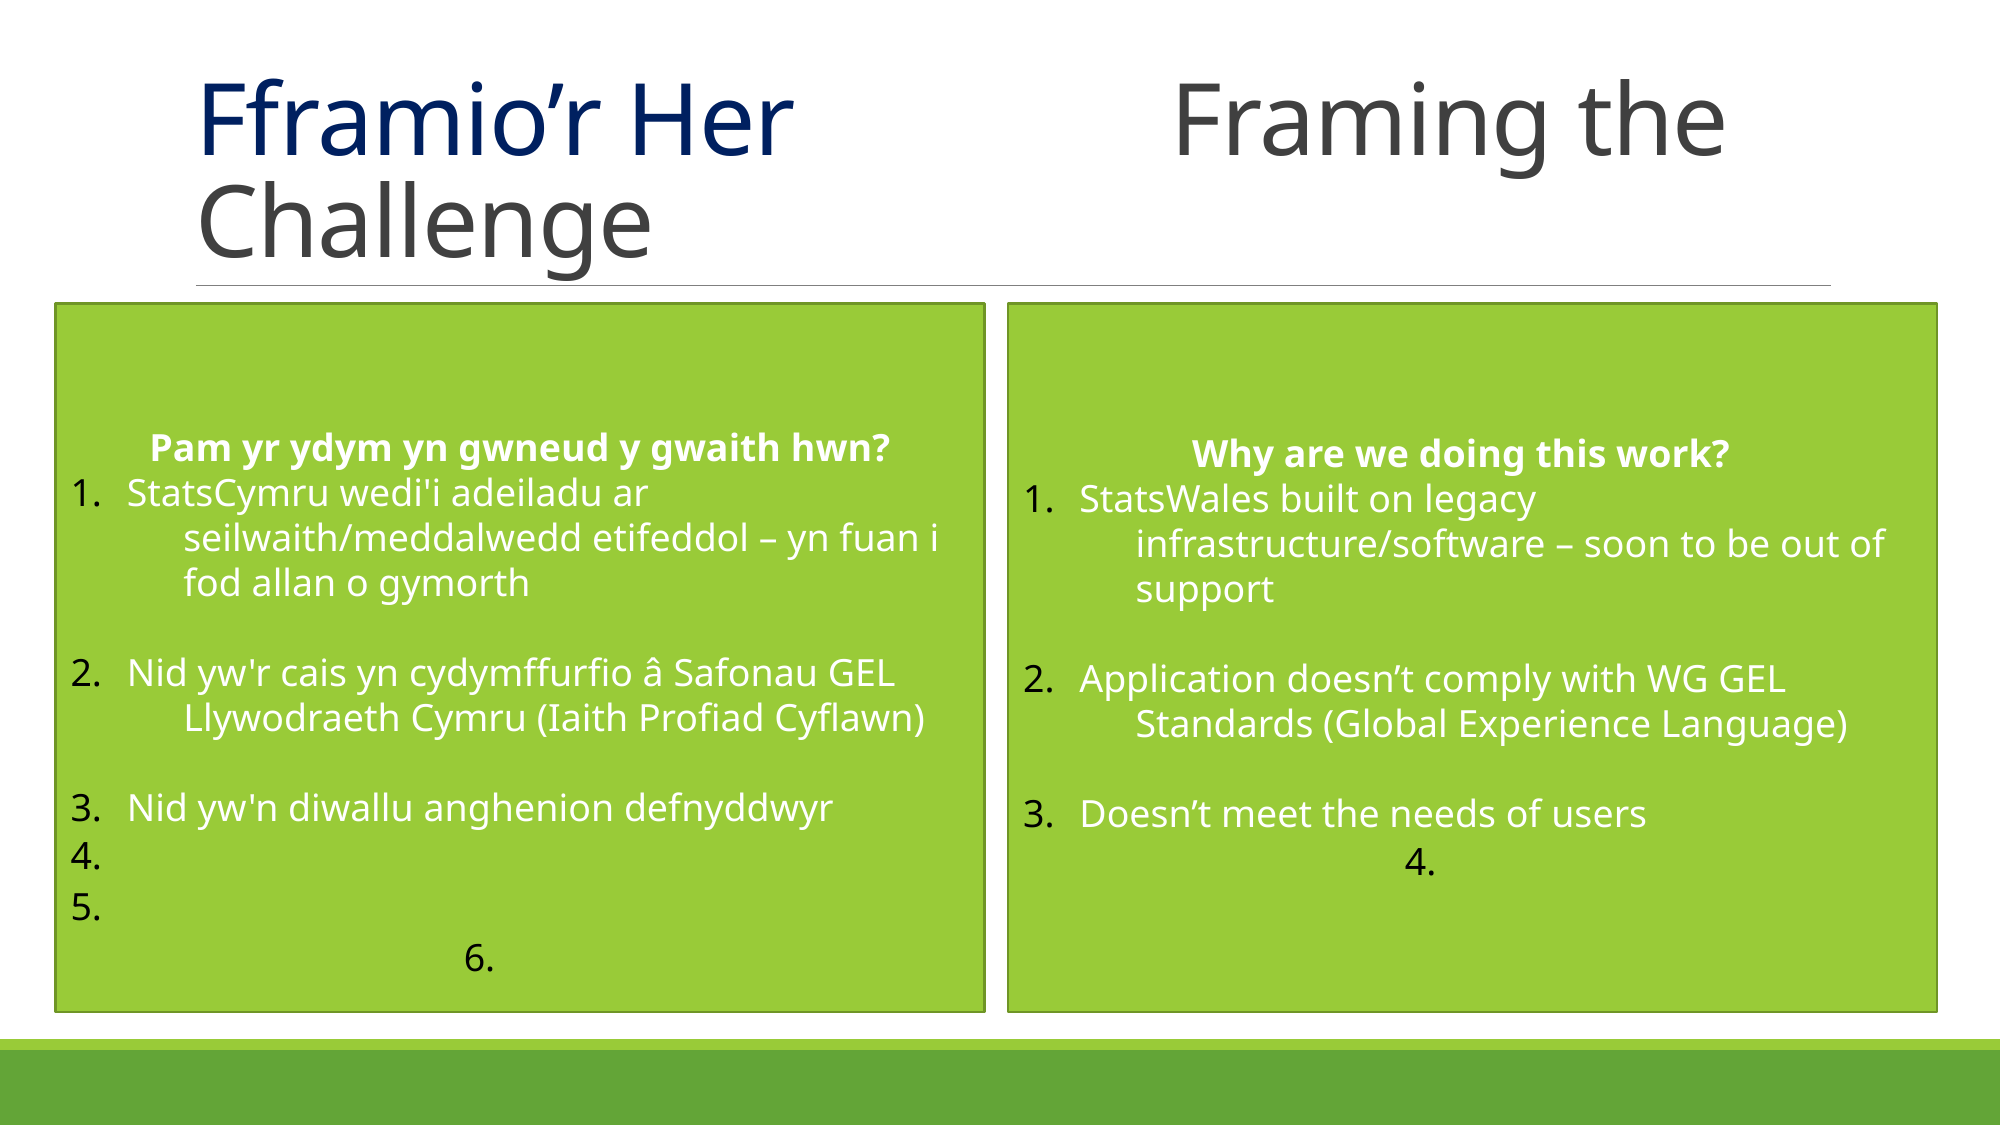

# Fframio’r Her Framing the Challenge
Pam yr ydym yn gwneud y gwaith hwn?
StatsCymru wedi'i adeiladu ar seilwaith/meddalwedd etifeddol – yn fuan i fod allan o gymorth
Nid yw'r cais yn cydymffurfio â Safonau GEL Llywodraeth Cymru (Iaith Profiad Cyflawn)
Nid yw'n diwallu anghenion defnyddwyr
Why are we doing this work?
StatsWales built on legacy infrastructure/software – soon to be out of support
Application doesn’t comply with WG GEL Standards (Global Experience Language)
Doesn’t meet the needs of users